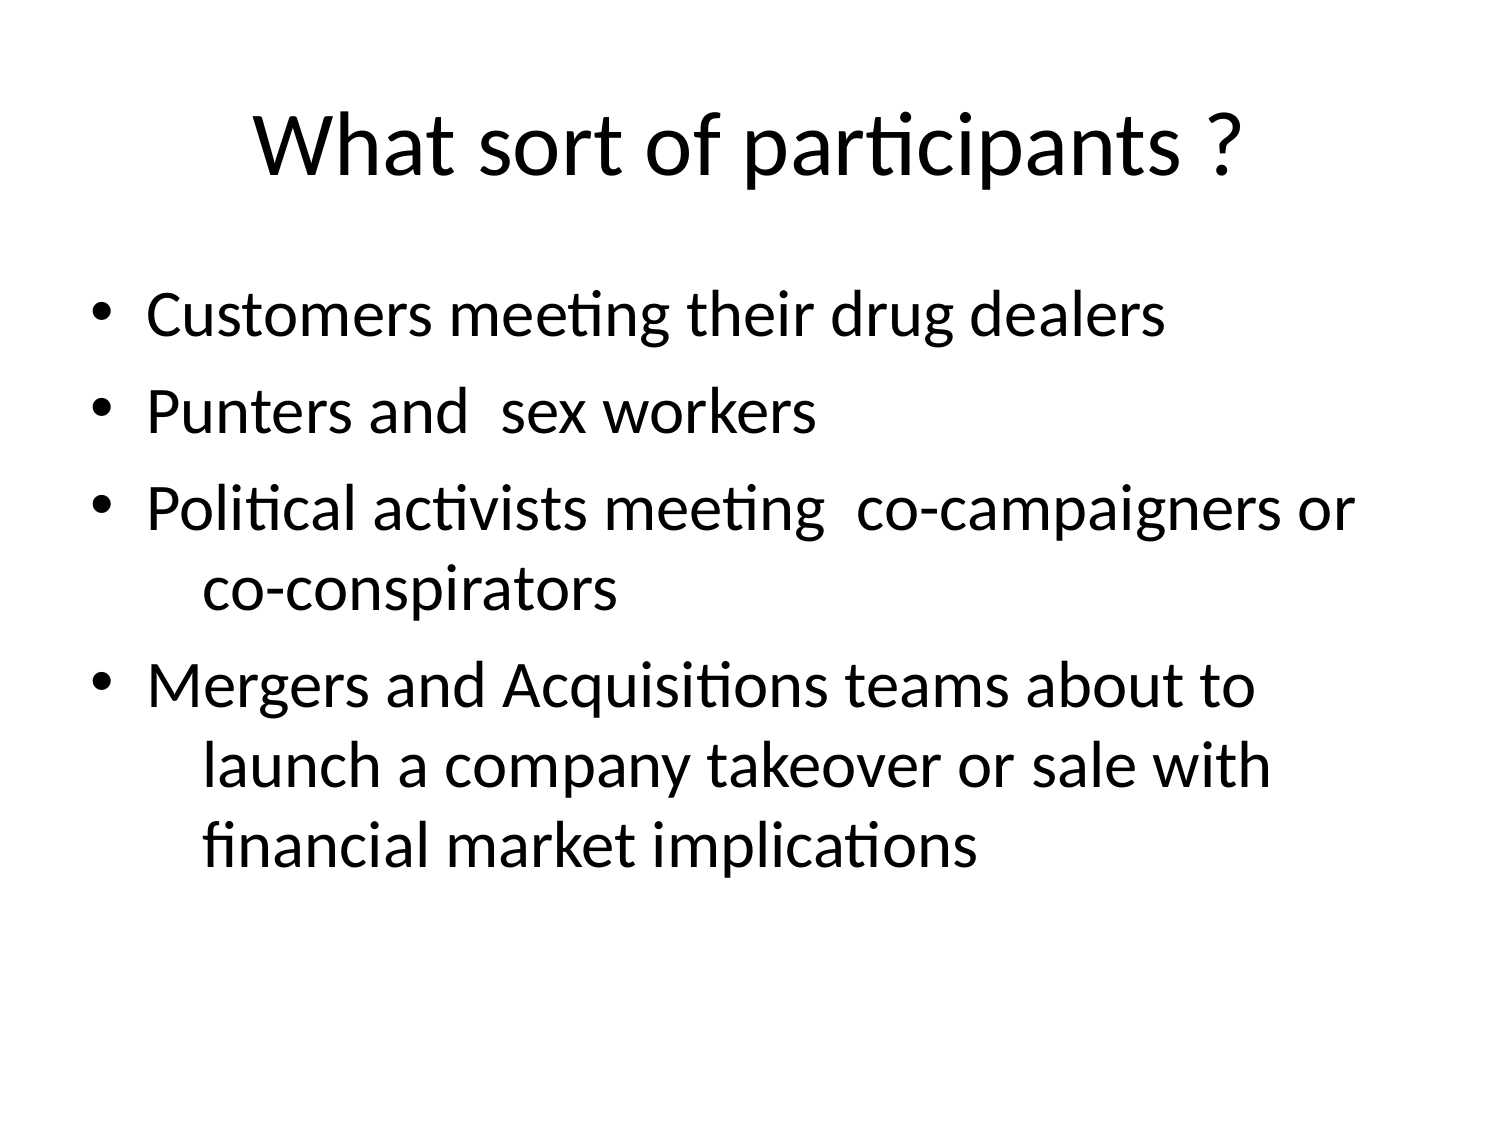

# What sort of participants ?
Customers meeting their drug dealers
Punters and sex workers
Political activists meeting co-campaigners or co-conspirators
Mergers and Acquisitions teams about to launch a company takeover or sale with financial market implications